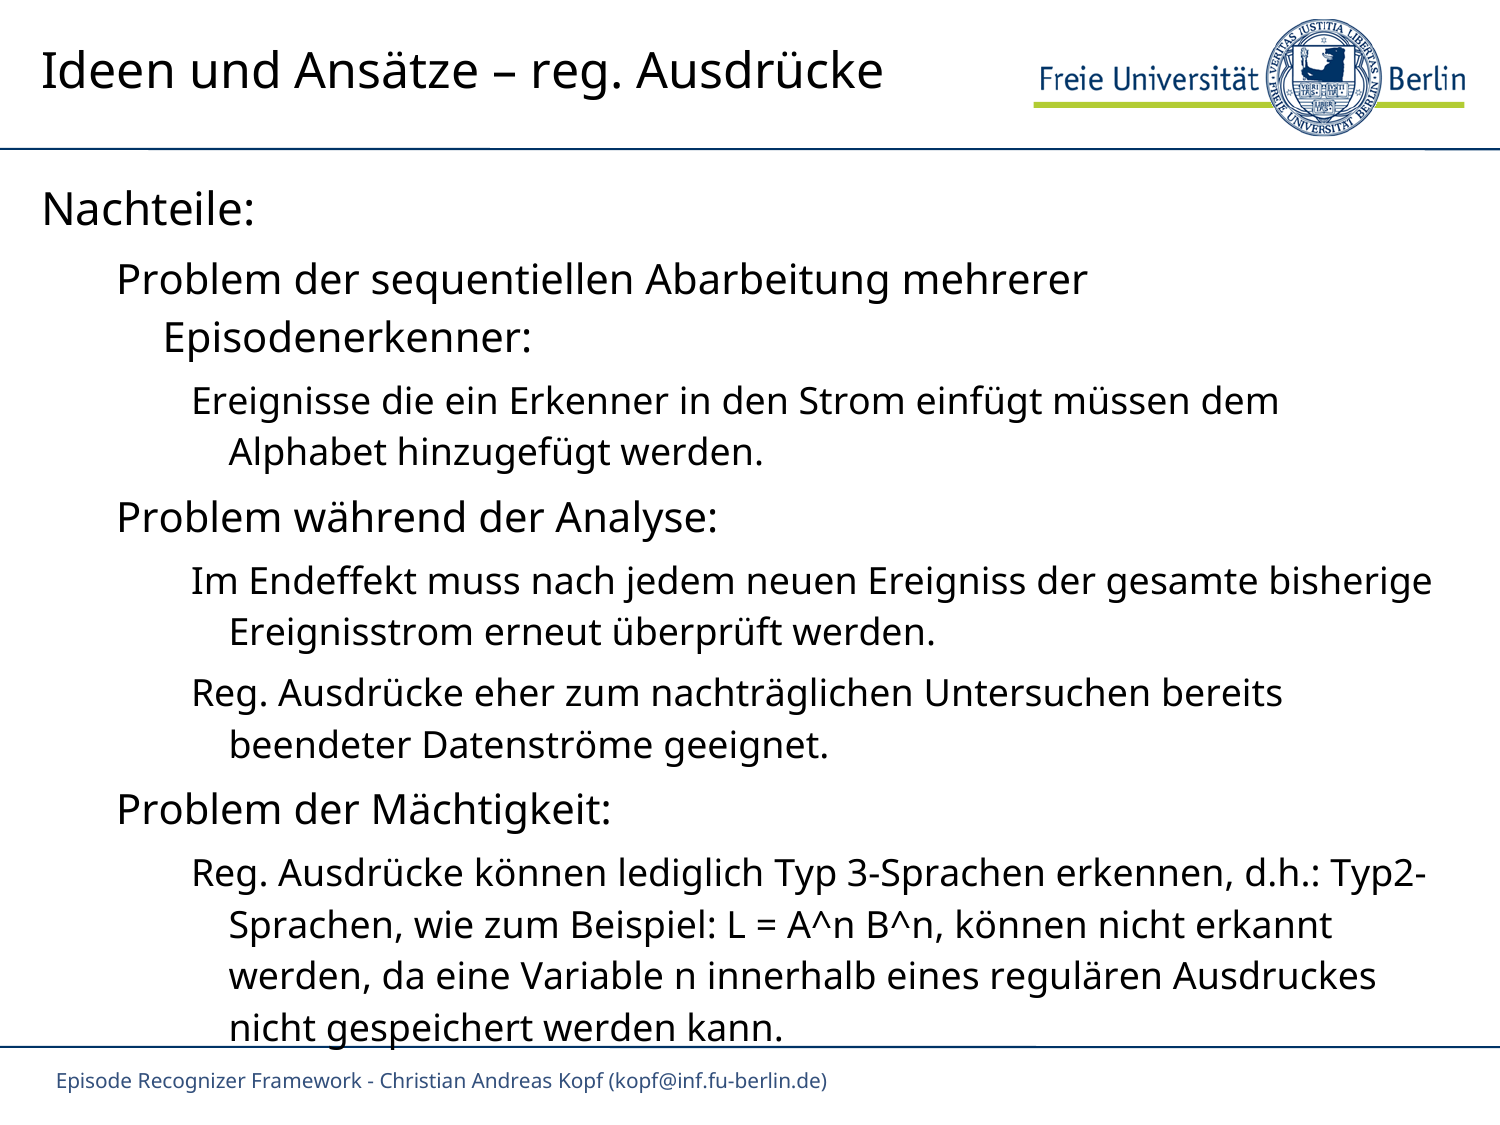

# Ideen und Ansätze – reg. Ausdrücke
Nachteile:
Problem der sequentiellen Abarbeitung mehrerer Episodenerkenner:
Ereignisse die ein Erkenner in den Strom einfügt müssen dem Alphabet hinzugefügt werden.
Problem während der Analyse:
Im Endeffekt muss nach jedem neuen Ereigniss der gesamte bisherige Ereignisstrom erneut überprüft werden.
Reg. Ausdrücke eher zum nachträglichen Untersuchen bereits beendeter Datenströme geeignet.
Problem der Mächtigkeit:
Reg. Ausdrücke können lediglich Typ 3-Sprachen erkennen, d.h.: Typ2-Sprachen, wie zum Beispiel: L = A^n B^n, können nicht erkannt werden, da eine Variable n innerhalb eines regulären Ausdruckes nicht gespeichert werden kann.
Episode Recognizer Framework - Christian Andreas Kopf (kopf@inf.fu-berlin.de)